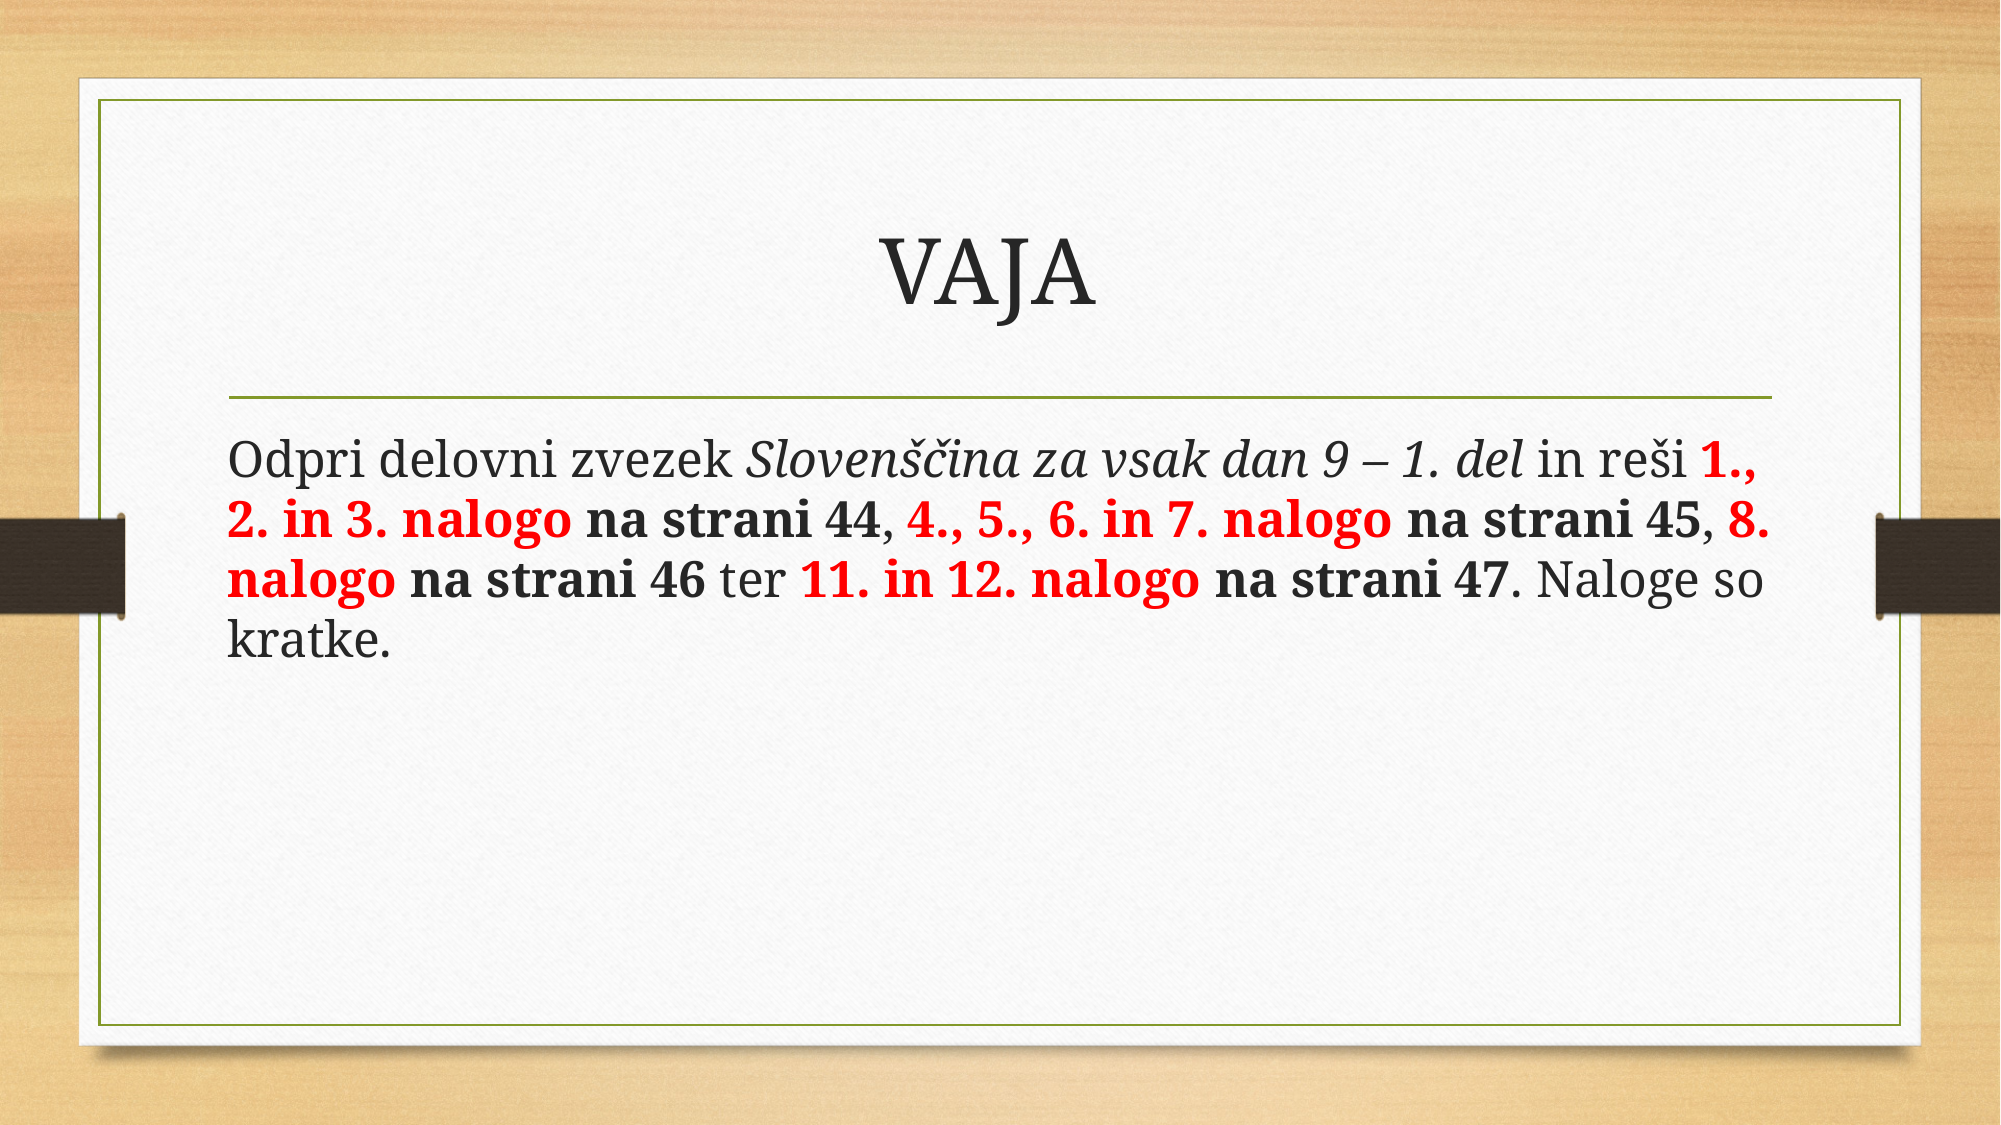

# VAJA
Odpri delovni zvezek Slovenščina za vsak dan 9 – 1. del in reši 1., 2. in 3. nalogo na strani 44, 4., 5., 6. in 7. nalogo na strani 45, 8. nalogo na strani 46 ter 11. in 12. nalogo na strani 47. Naloge so kratke.